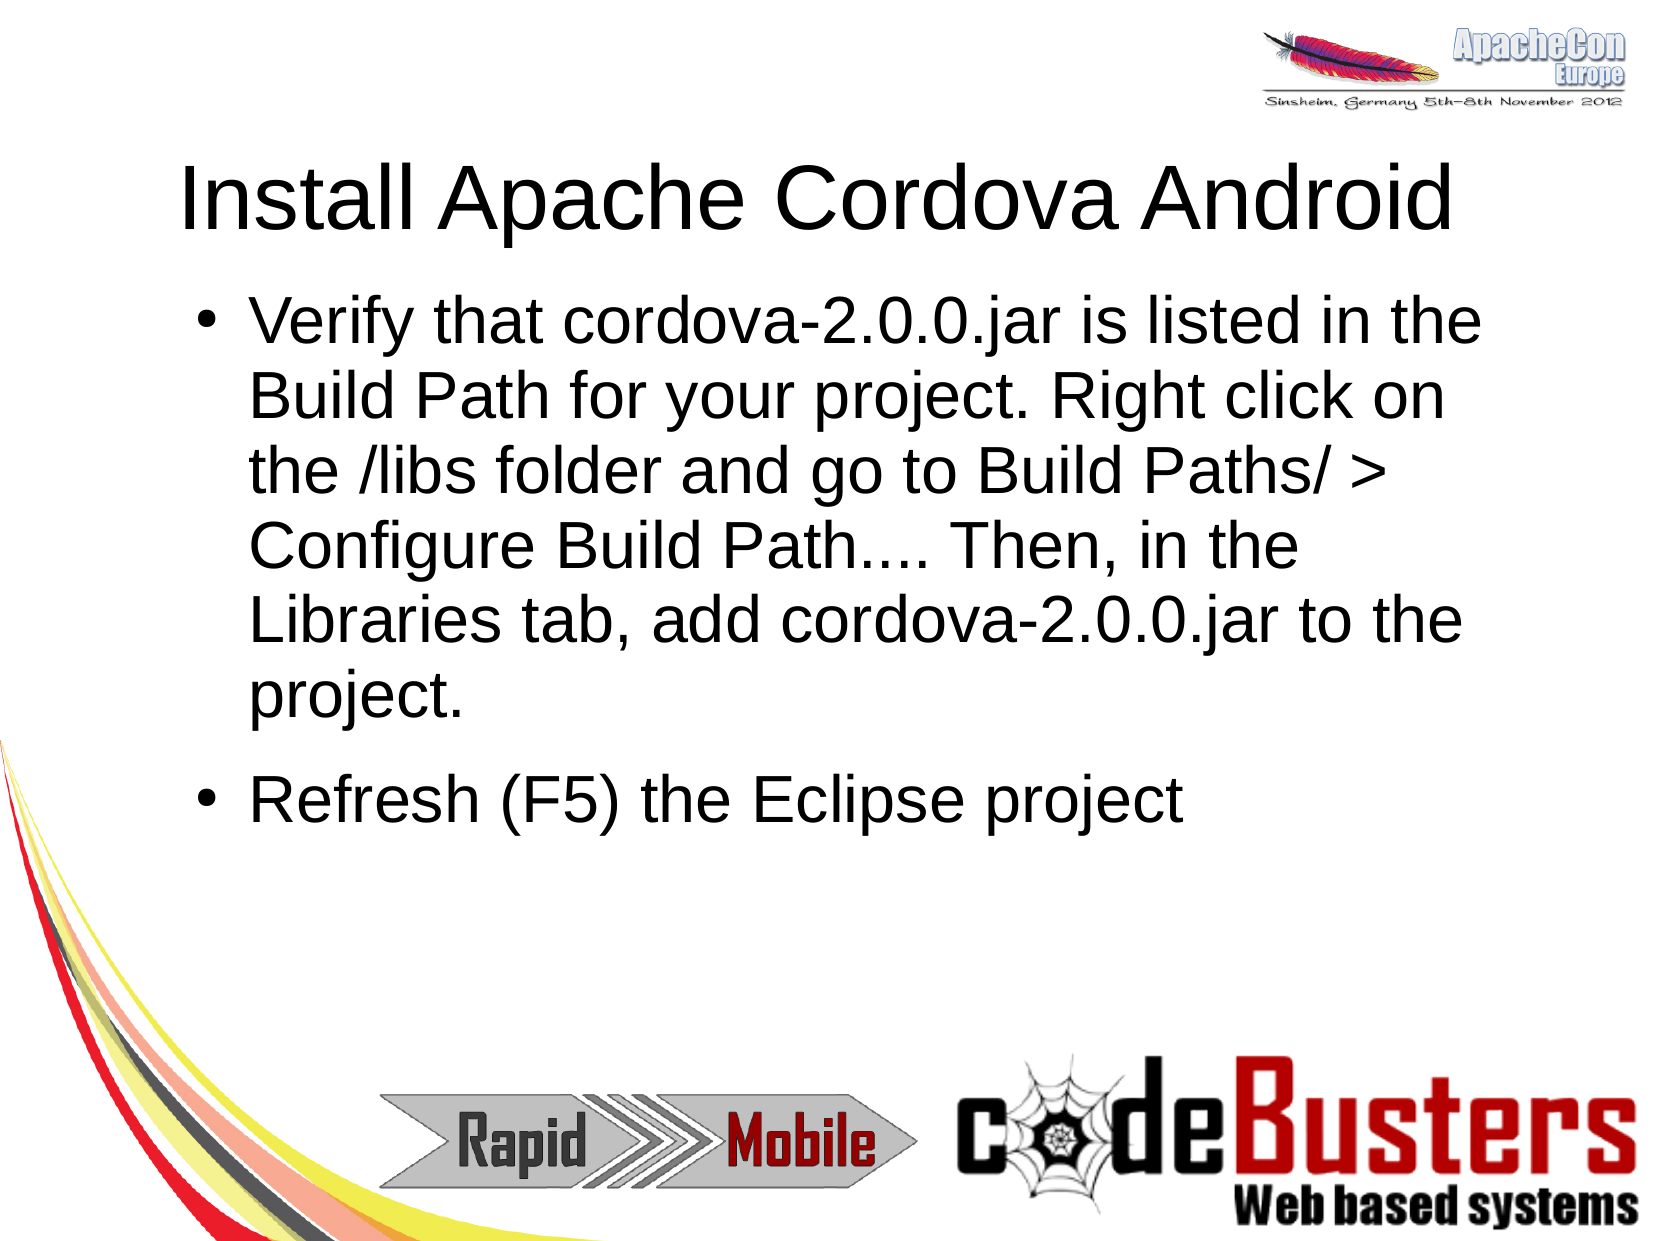

# Install Apache Cordova Android
Verify that cordova-2.0.0.jar is listed in the Build Path for your project. Right click on the /libs folder and go to Build Paths/ > Configure Build Path.... Then, in the Libraries tab, add cordova-2.0.0.jar to the project.
Refresh (F5) the Eclipse project